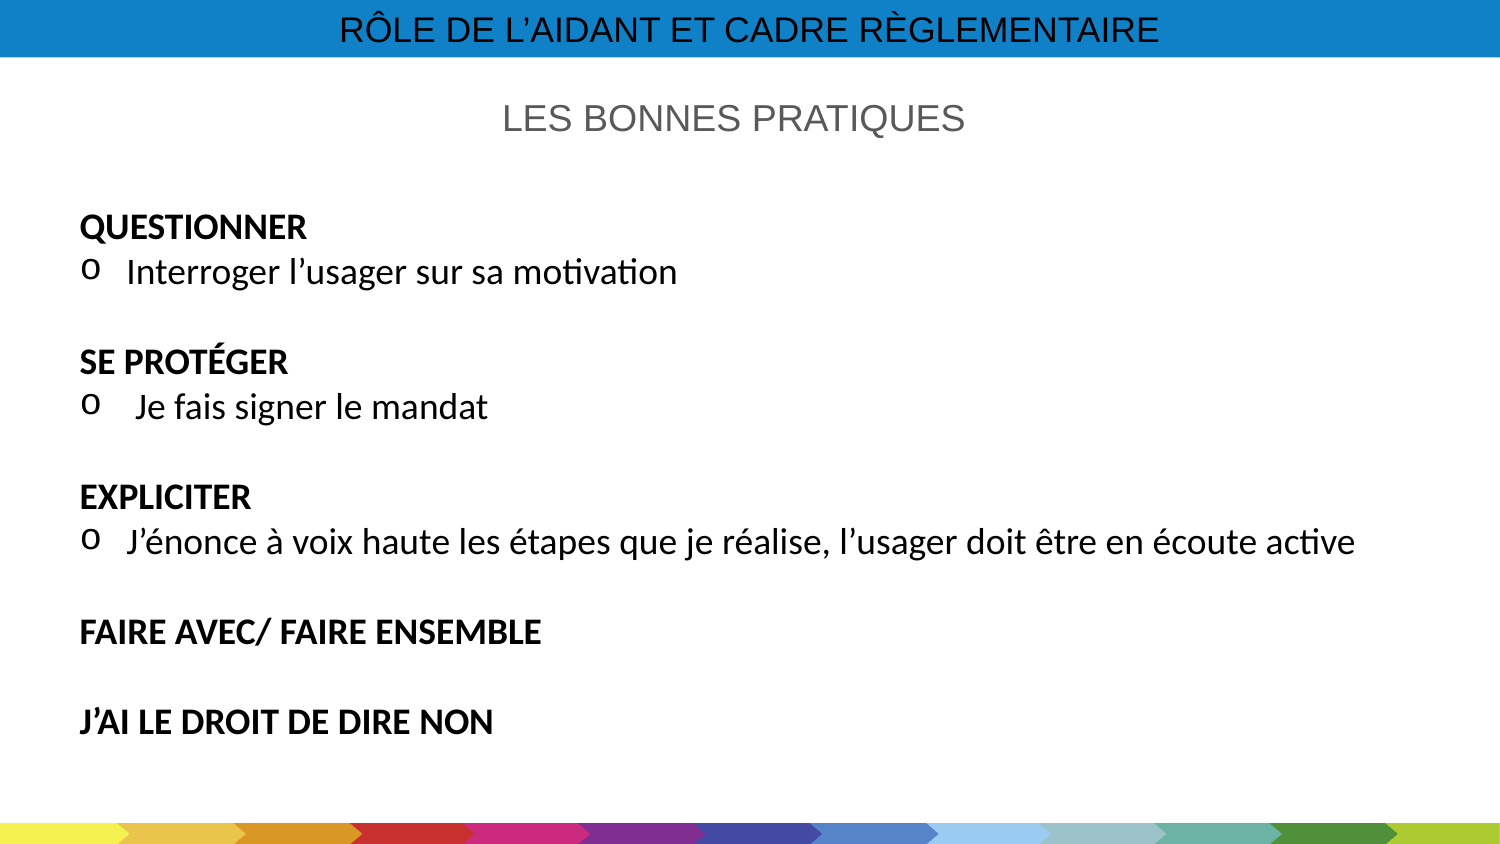

# RÔLE DE L’AIDANT ET CADRE RÈGLEMENTAIRE
LES BONNES PRATIQUES
QUESTIONNER
Interroger l’usager sur sa motivation
SE PROTÉGER
 Je fais signer le mandat
EXPLICITER
J’énonce à voix haute les étapes que je réalise, l’usager doit être en écoute active
FAIRE AVEC/ FAIRE ENSEMBLE
J’AI LE DROIT DE DIRE NON